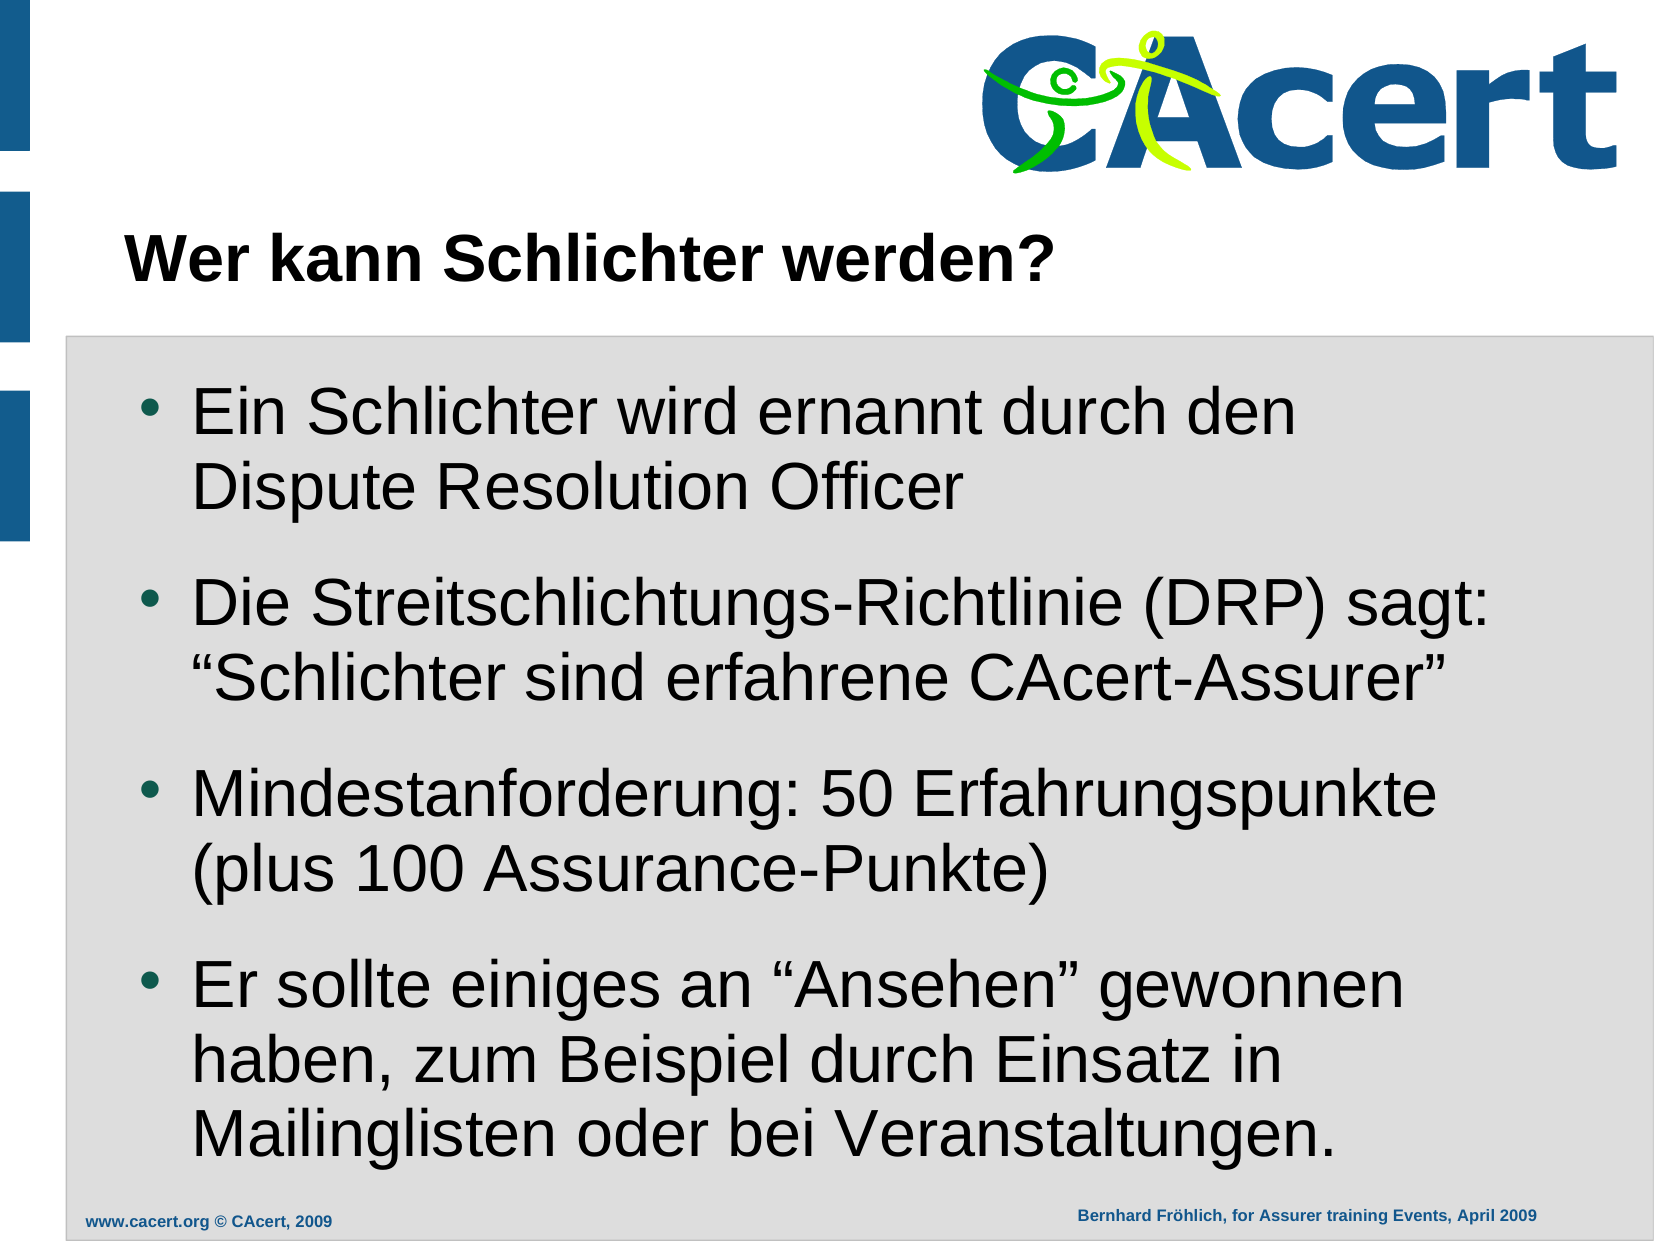

# Wer kann Schlichter werden?
Ein Schlichter wird ernannt durch den Dispute Resolution Officer
Die Streitschlichtungs-Richtlinie (DRP) sagt: “Schlichter sind erfahrene CAcert-Assurer”
Mindestanforderung: 50 Erfahrungspunkte (plus 100 Assurance-Punkte)
Er sollte einiges an “Ansehen” gewonnen haben, zum Beispiel durch Einsatz in Mailinglisten oder bei Veranstaltungen.